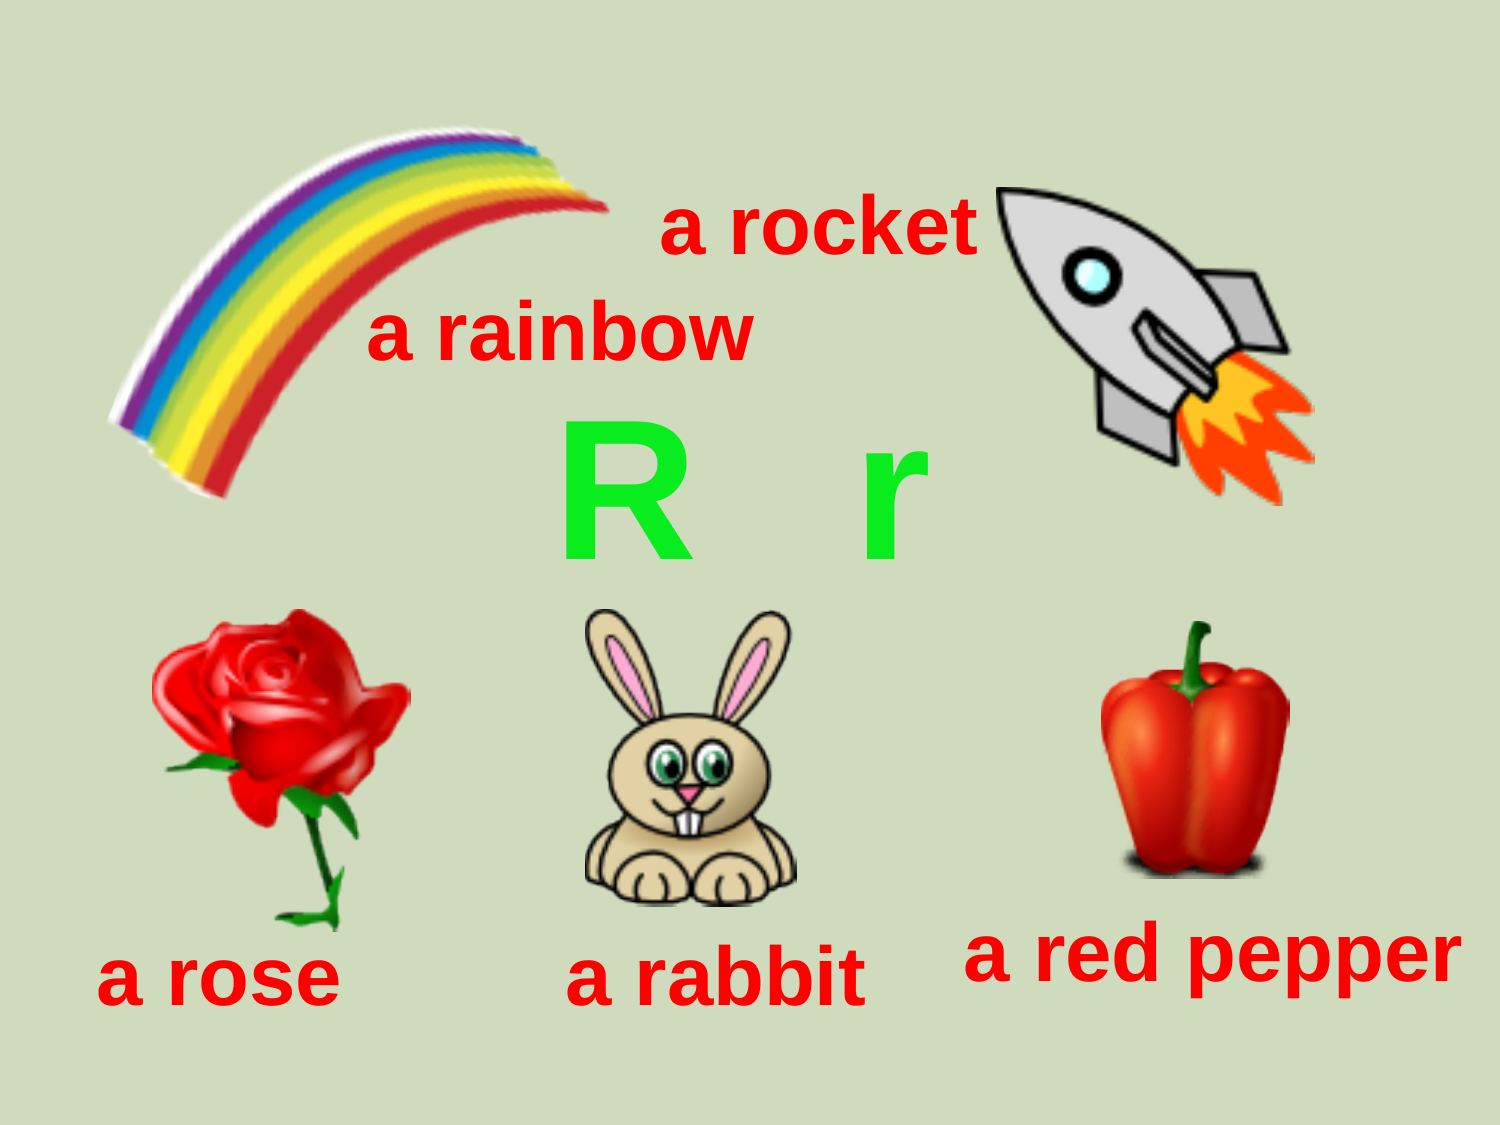

a rocket
a rainbow
R 	r
a red pepper
a rose
a rabbit